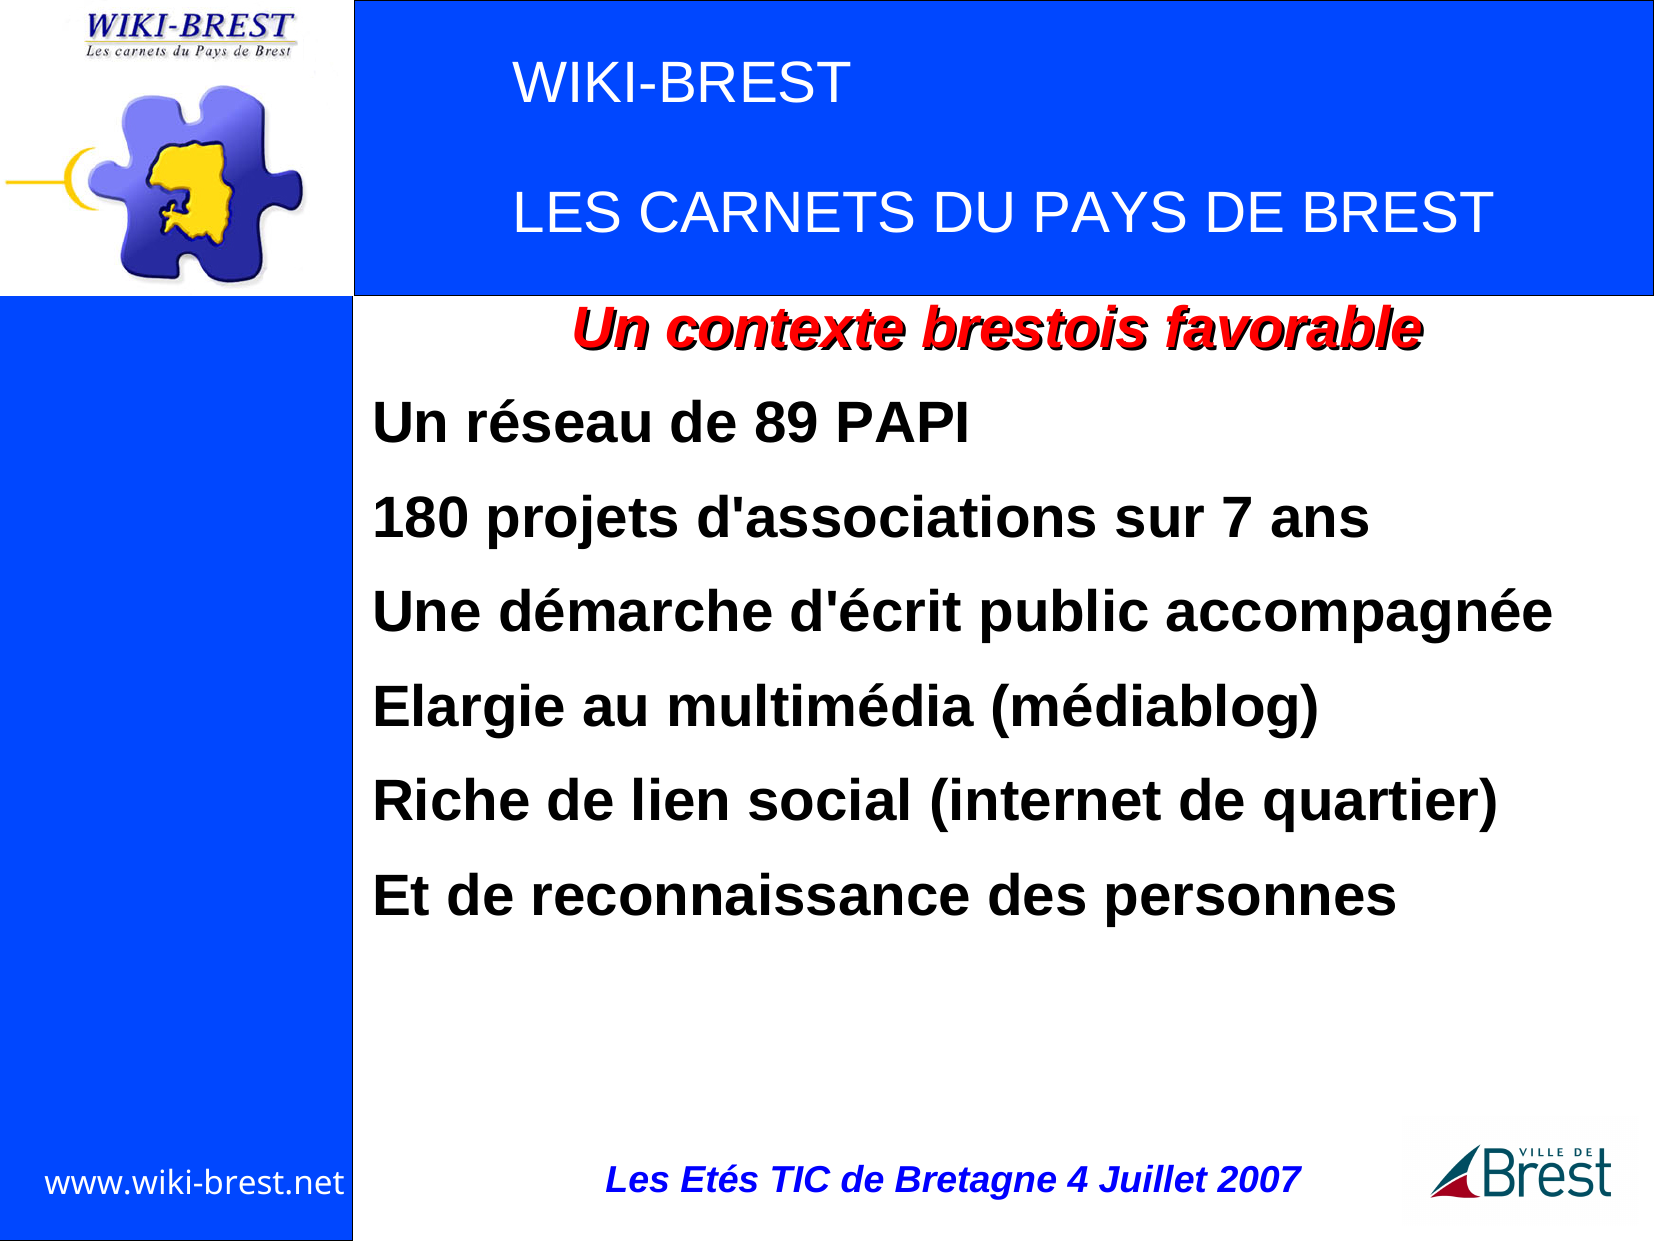

# Un contexte brestois favorable
Un réseau de 89 PAPI
180 projets d'associations sur 7 ans
Une démarche d'écrit public accompagnée
Elargie au multimédia (médiablog)
Riche de lien social (internet de quartier)
Et de reconnaissance des personnes